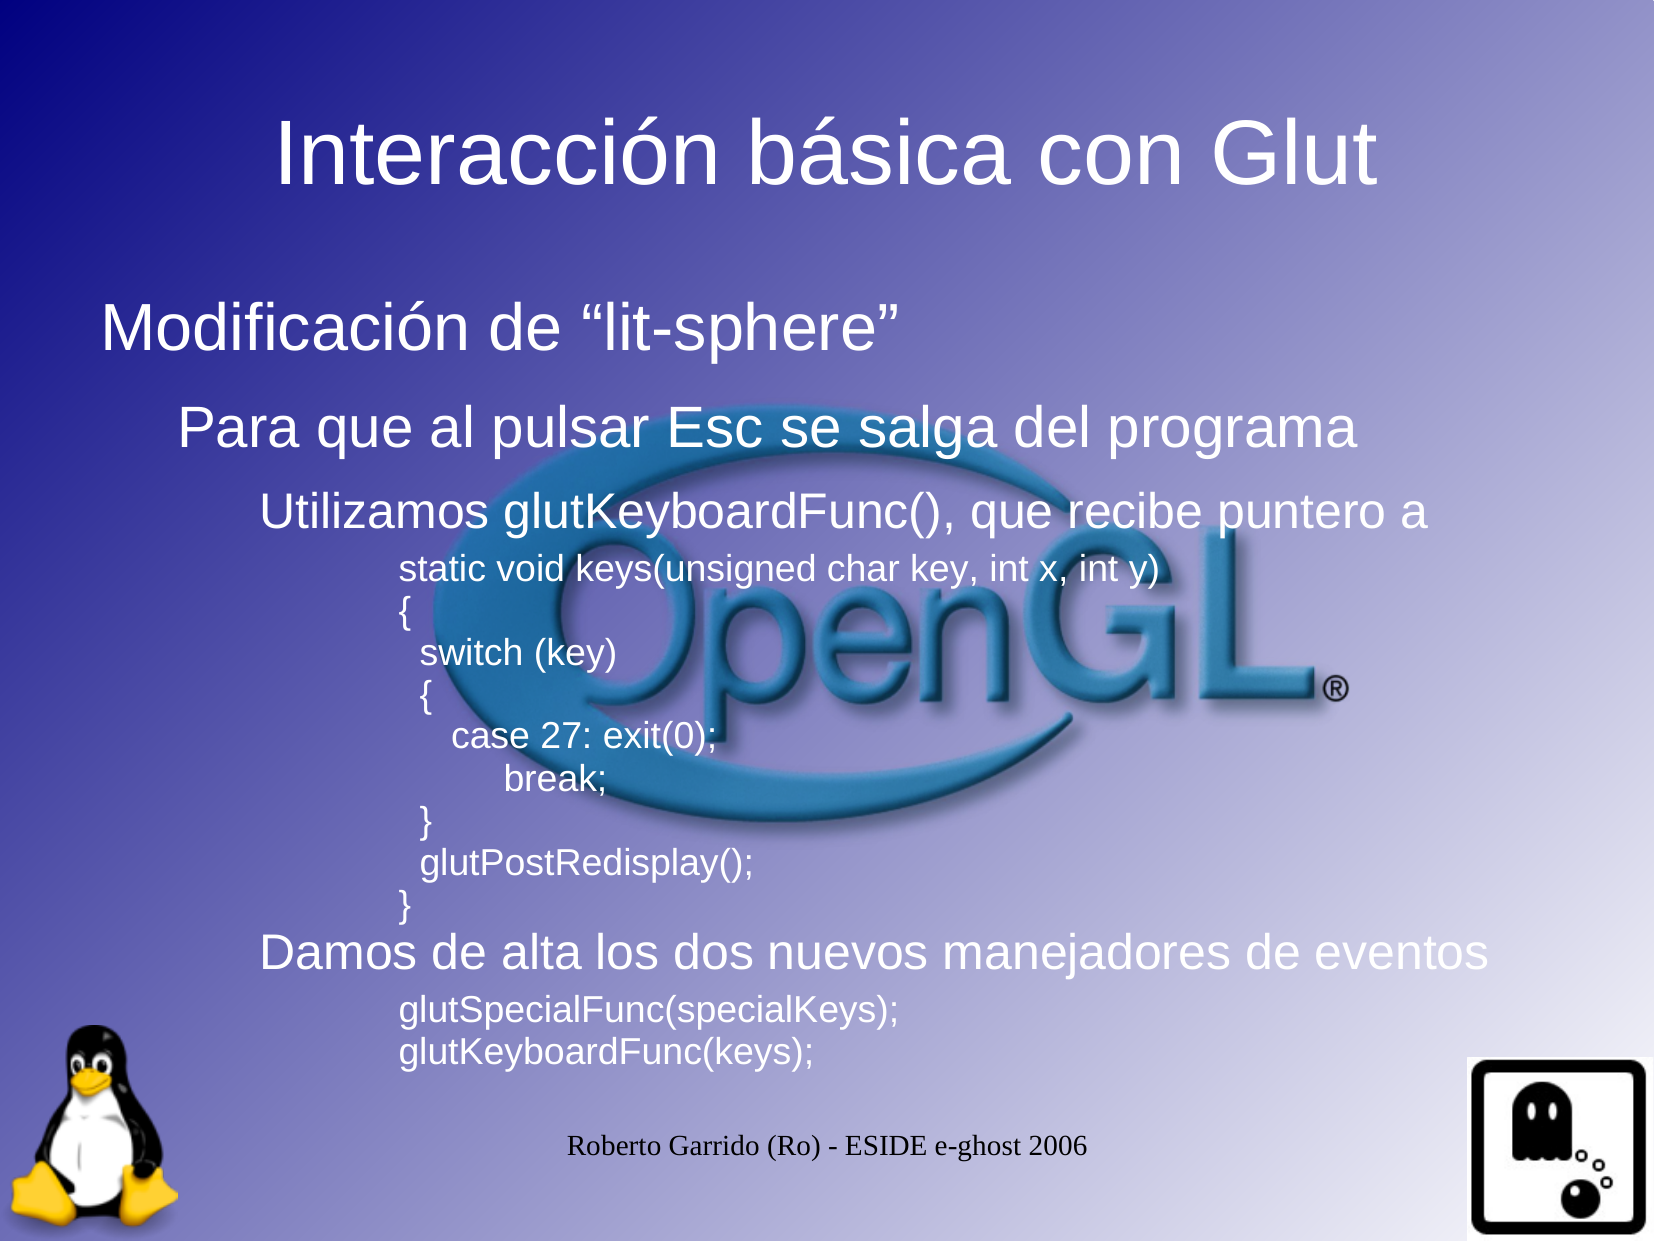

# Interacción básica con Glut
Modificación de “lit-sphere”
Para que al pulsar Esc se salga del programa
Utilizamos glutKeyboardFunc(), que recibe puntero a
Damos de alta los dos nuevos manejadores de eventos
static void keys(unsigned char key, int x, int y)
{
 switch (key)
 {
 case 27: exit(0);
 break;
 }
 glutPostRedisplay();
}
glutSpecialFunc(specialKeys);
glutKeyboardFunc(keys);
Roberto Garrido (Ro) - ESIDE e-ghost 2006